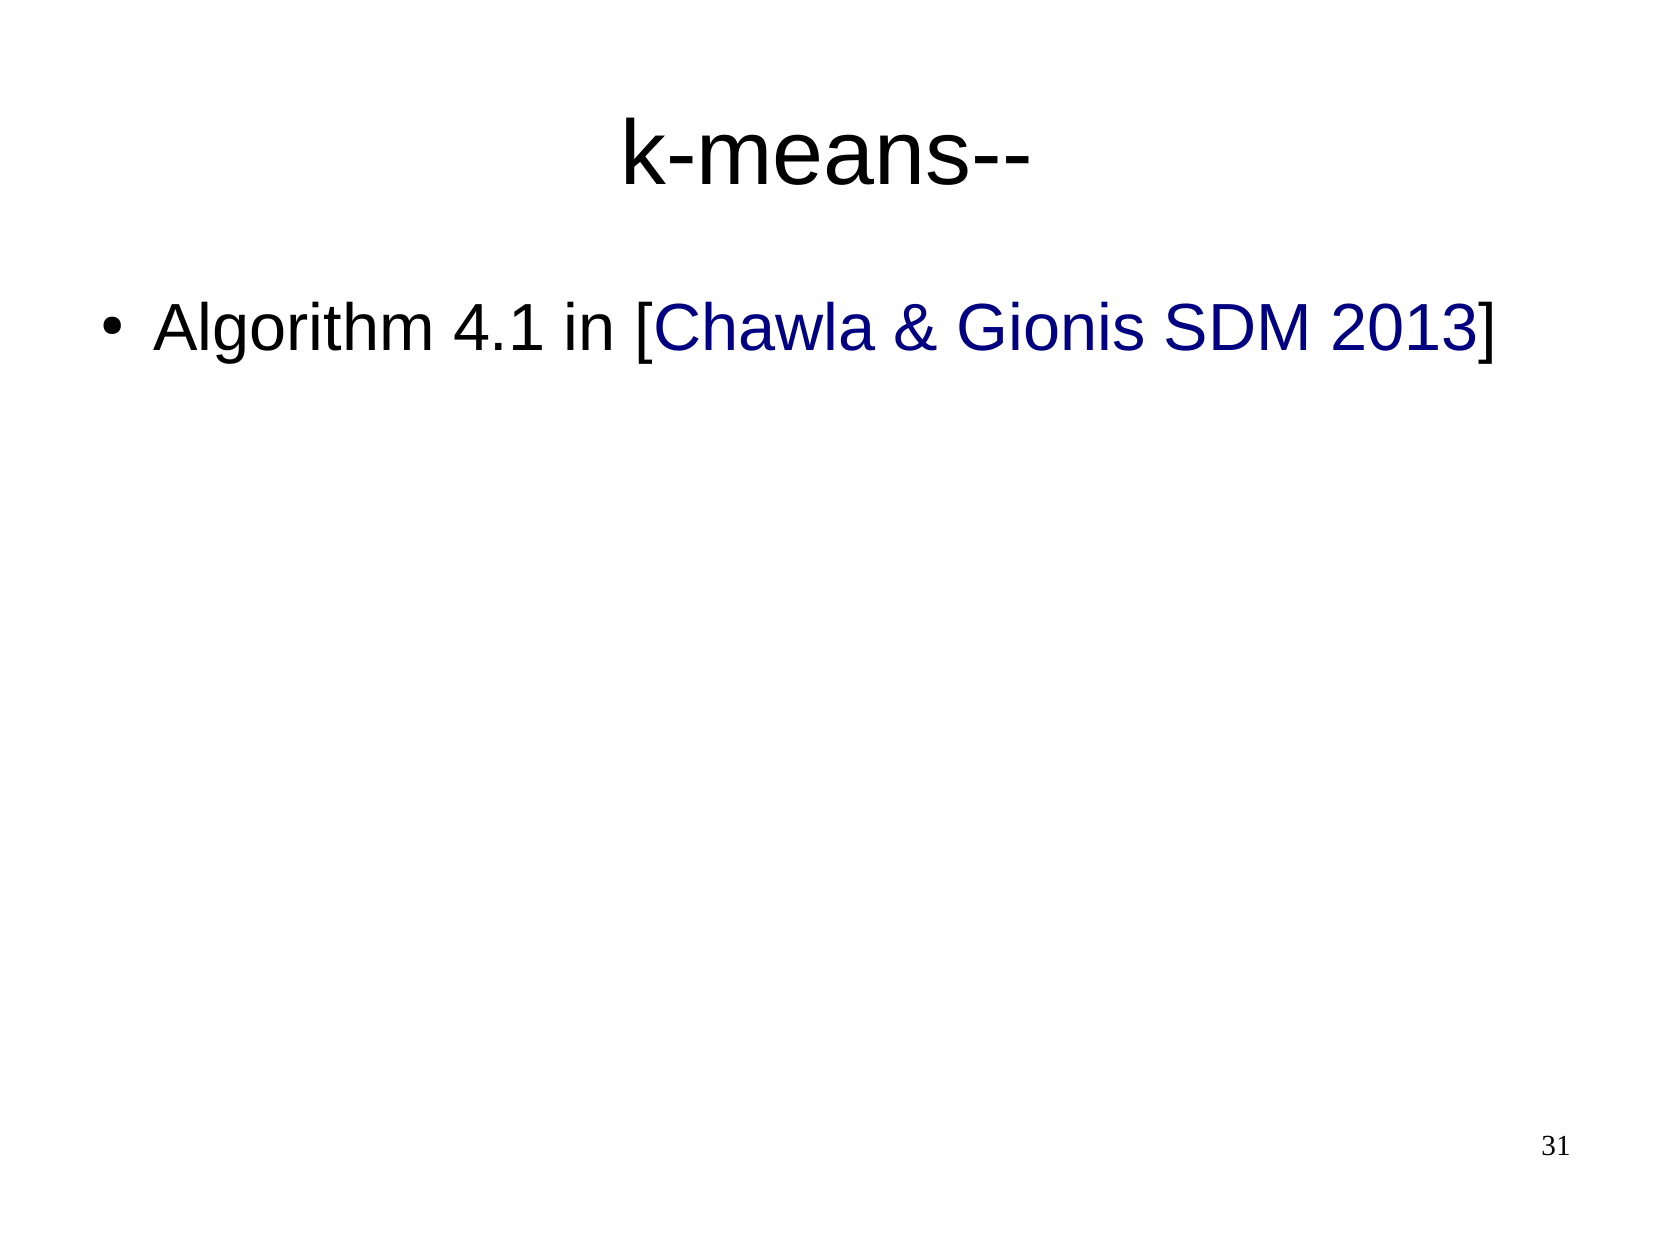

# k-means--
Algorithm 4.1 in [Chawla & Gionis SDM 2013]
31